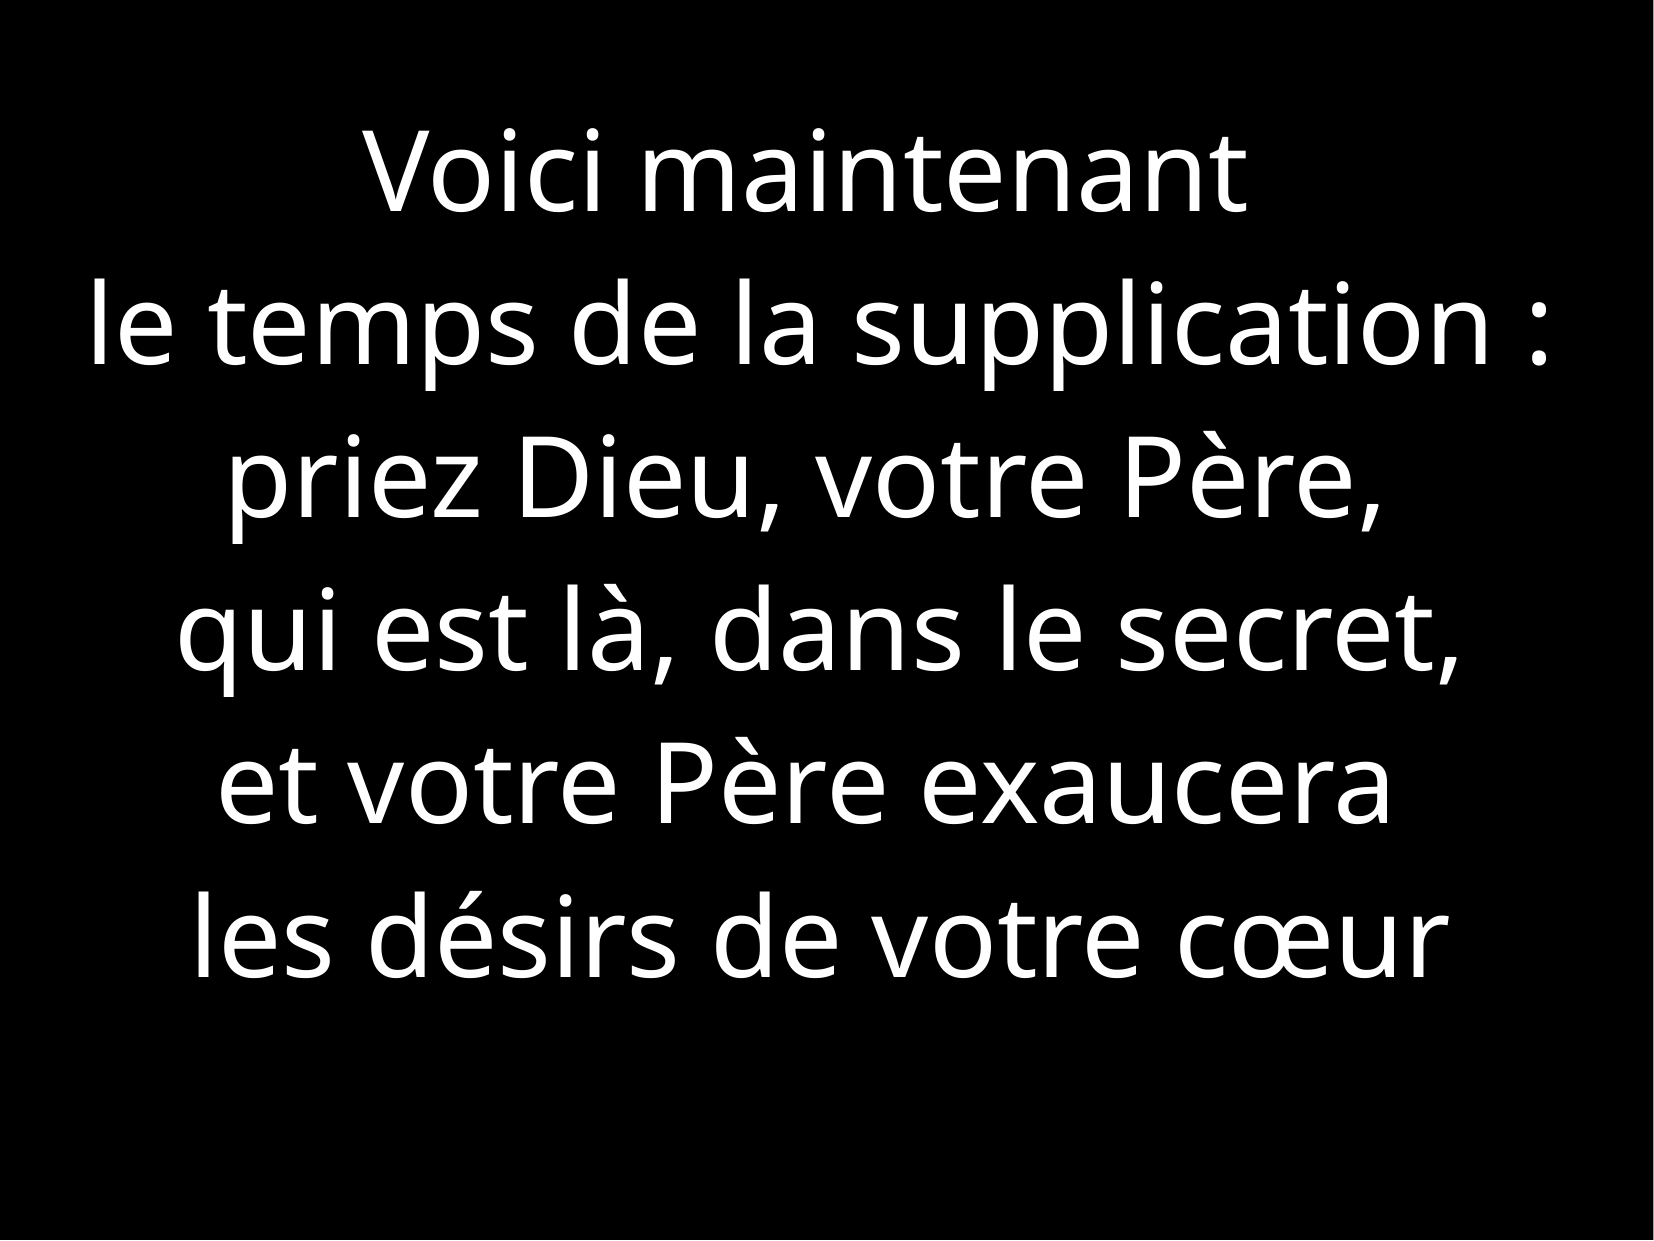

# Voici maintenant
le temps de la supplication :
priez Dieu, votre Père,
qui est là, dans le secret,
et votre Père exaucera
les désirs de votre cœur